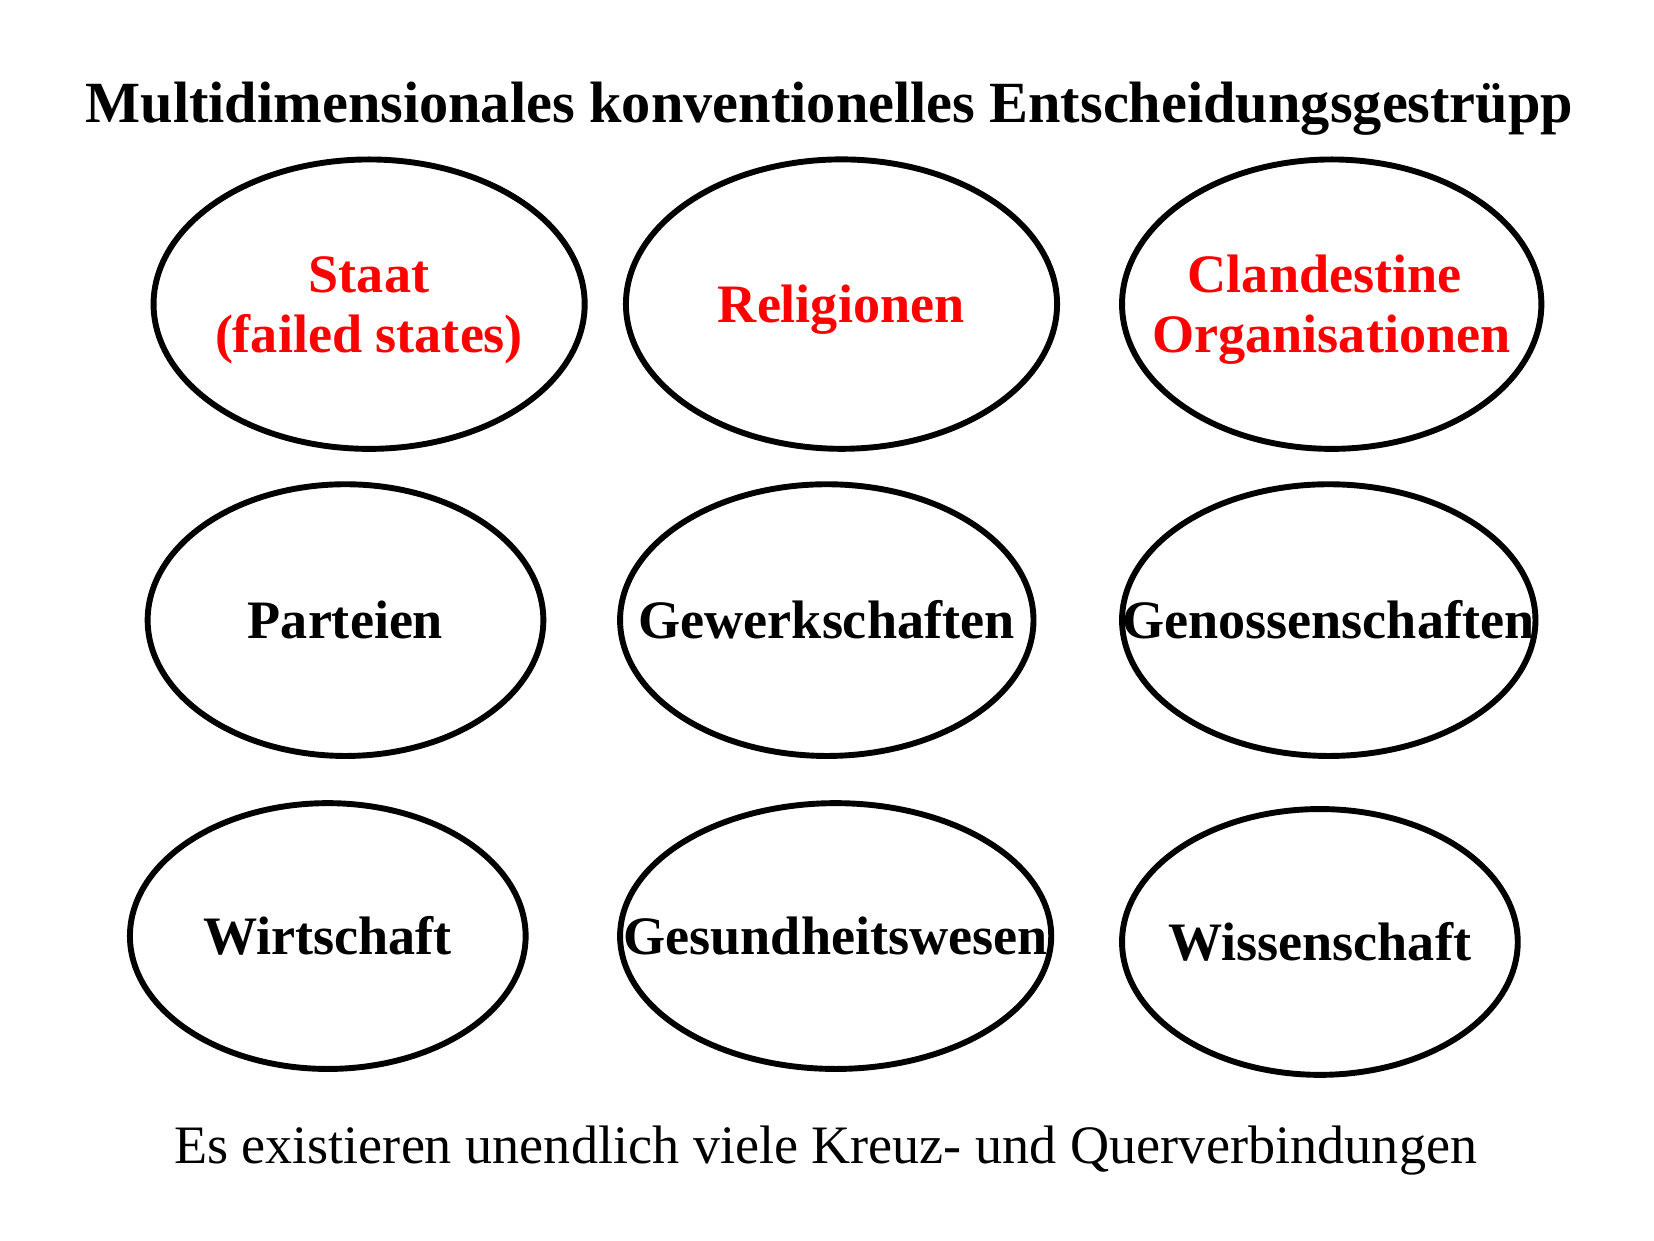

Multidimensionales konventionelles Entscheidungsgestrüpp
Religionen
Staat
(failed states)
Clandestine
Organisationen
Parteien
Gewerkschaften
Genossenschaften
Wirtschaft
Gesundheitswesen
Wissenschaft
Es existieren unendlich viele Kreuz- und Querverbindungen